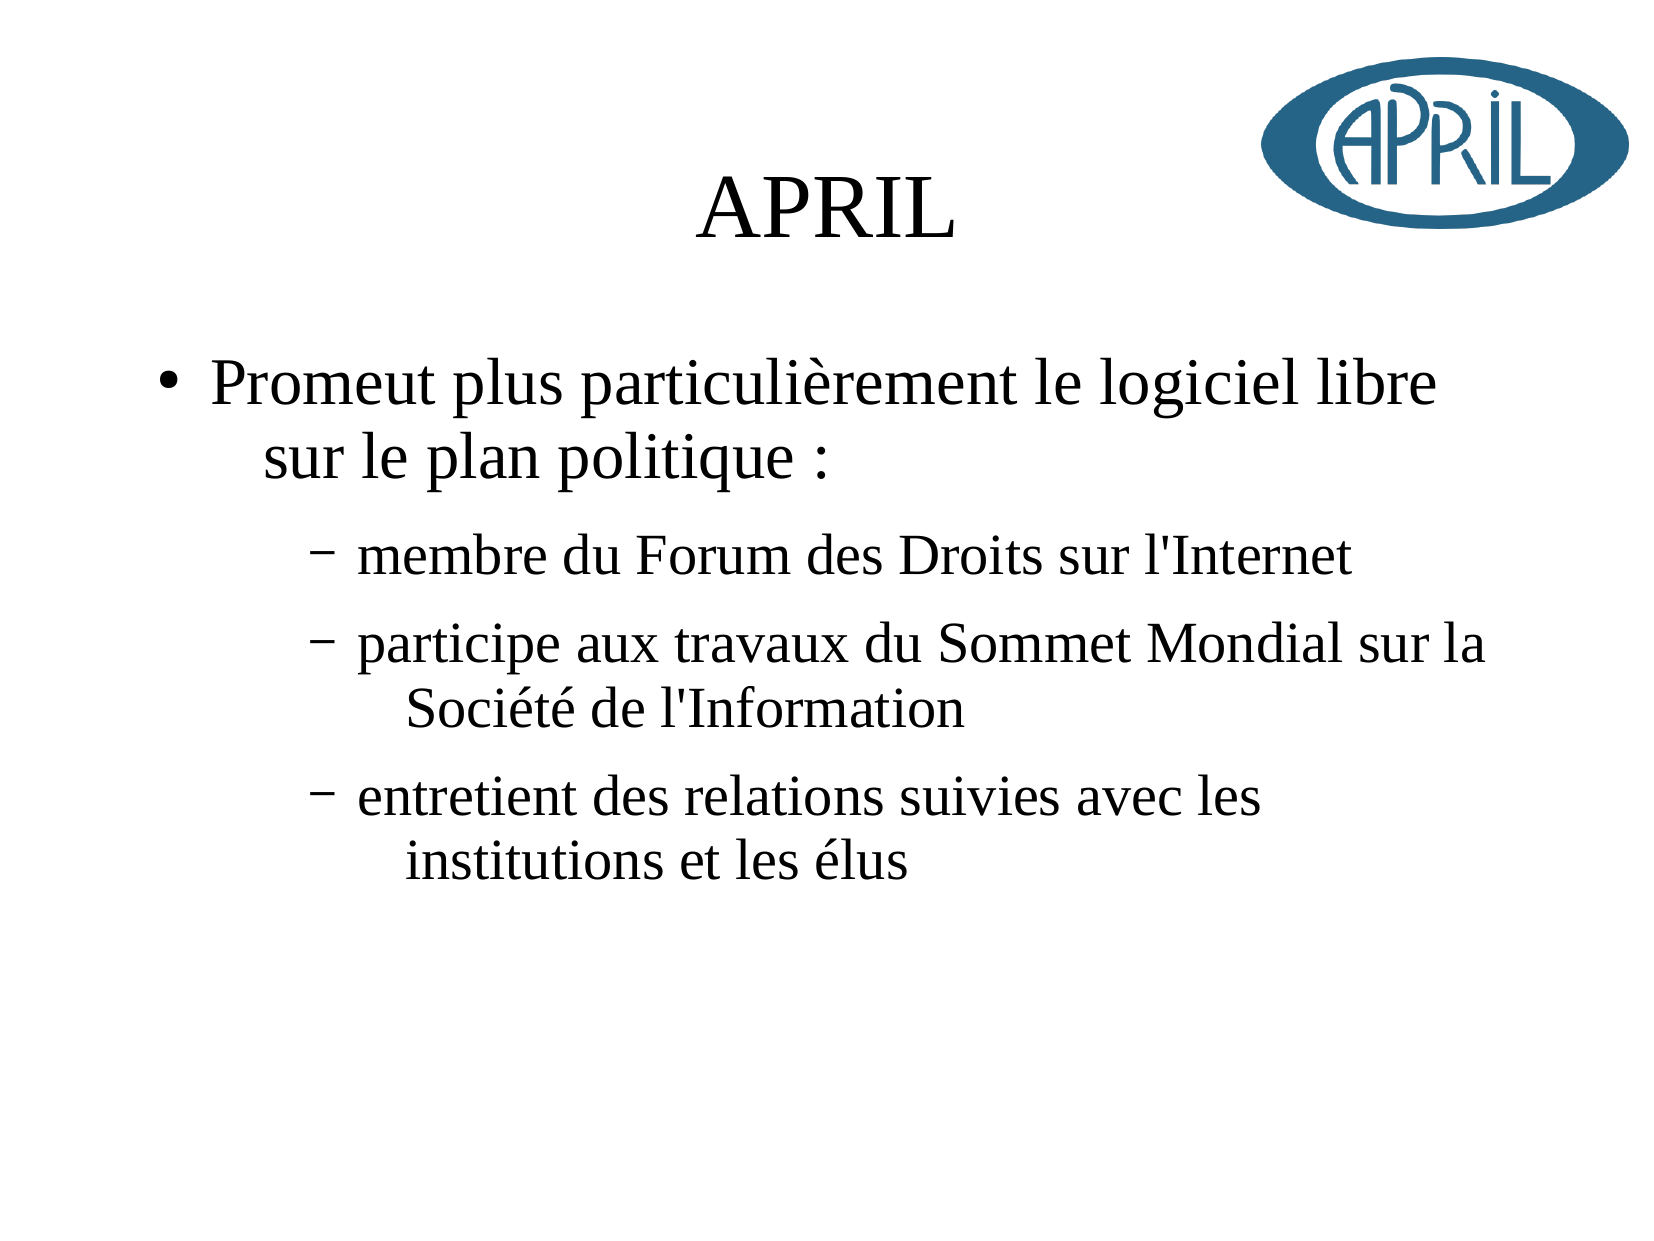

# APRIL
Promeut plus particulièrement le logiciel libre sur le plan politique :
membre du Forum des Droits sur l'Internet
participe aux travaux du Sommet Mondial sur la Société de l'Information
entretient des relations suivies avec les institutions et les élus